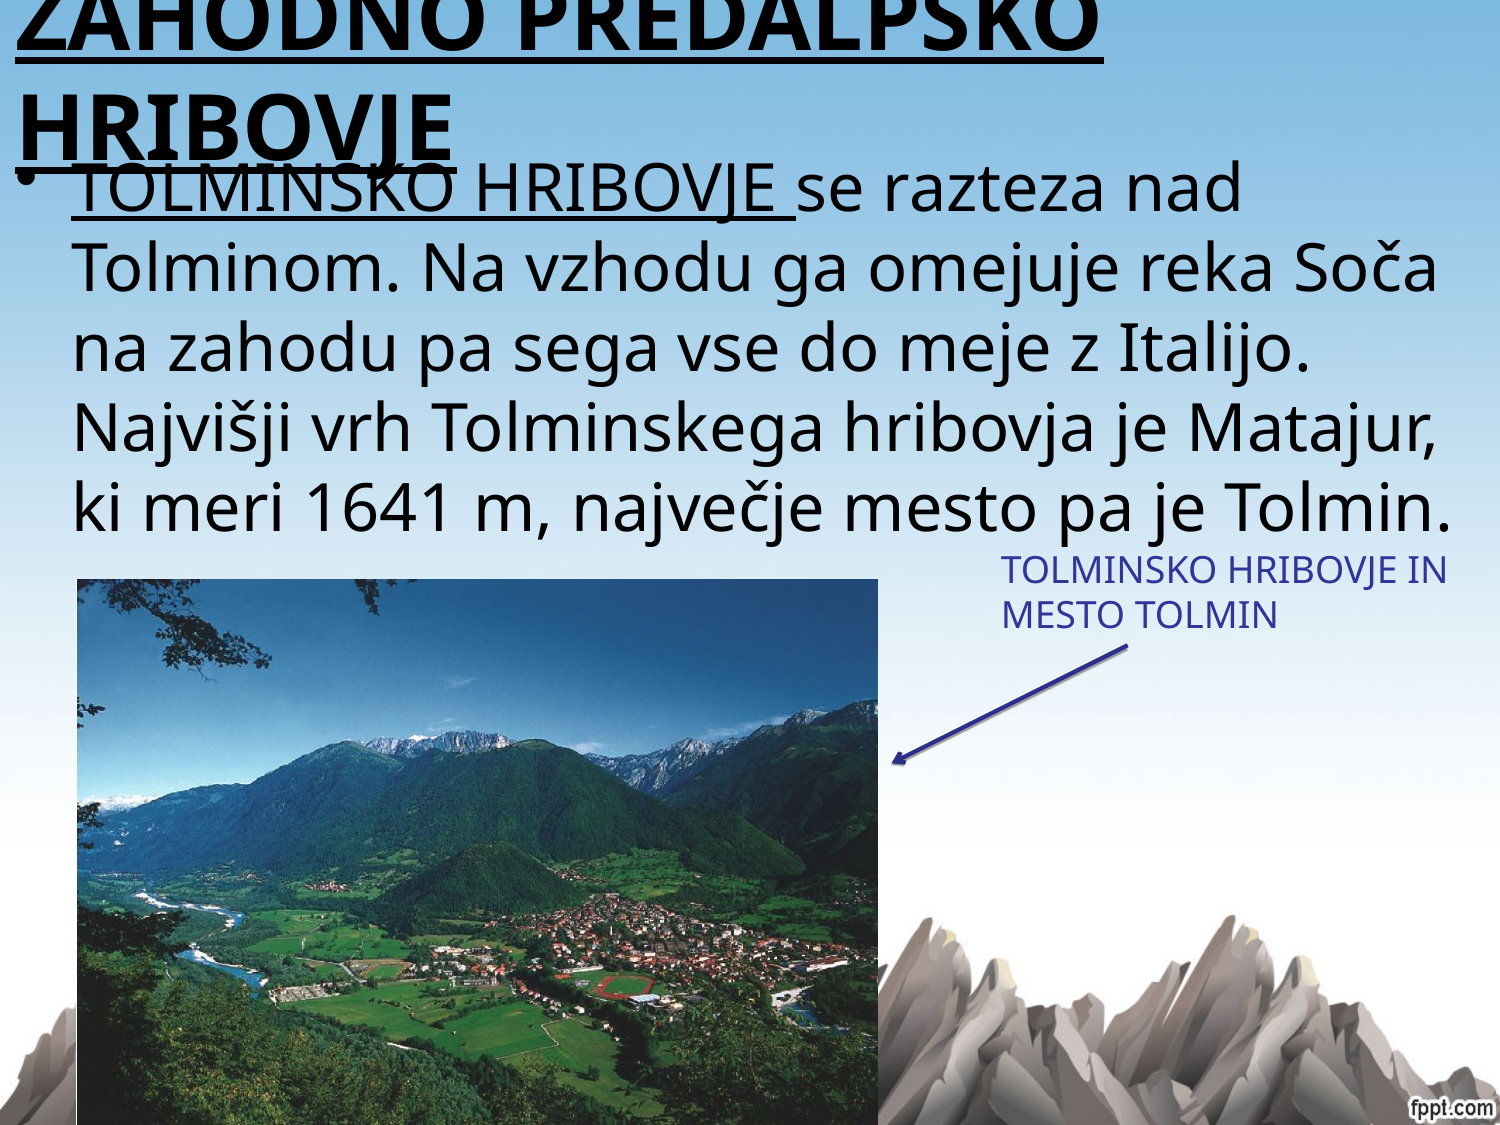

# ZAHODNO PREDALPSKO HRIBOVJE
TOLMINSKO HRIBOVJE se razteza nad Tolminom. Na vzhodu ga omejuje reka Soča na zahodu pa sega vse do meje z Italijo. Najvišji vrh Tolminskega hribovja je Matajur, ki meri 1641 m, največje mesto pa je Tolmin.
TOLMINSKO HRIBOVJE IN MESTO TOLMIN